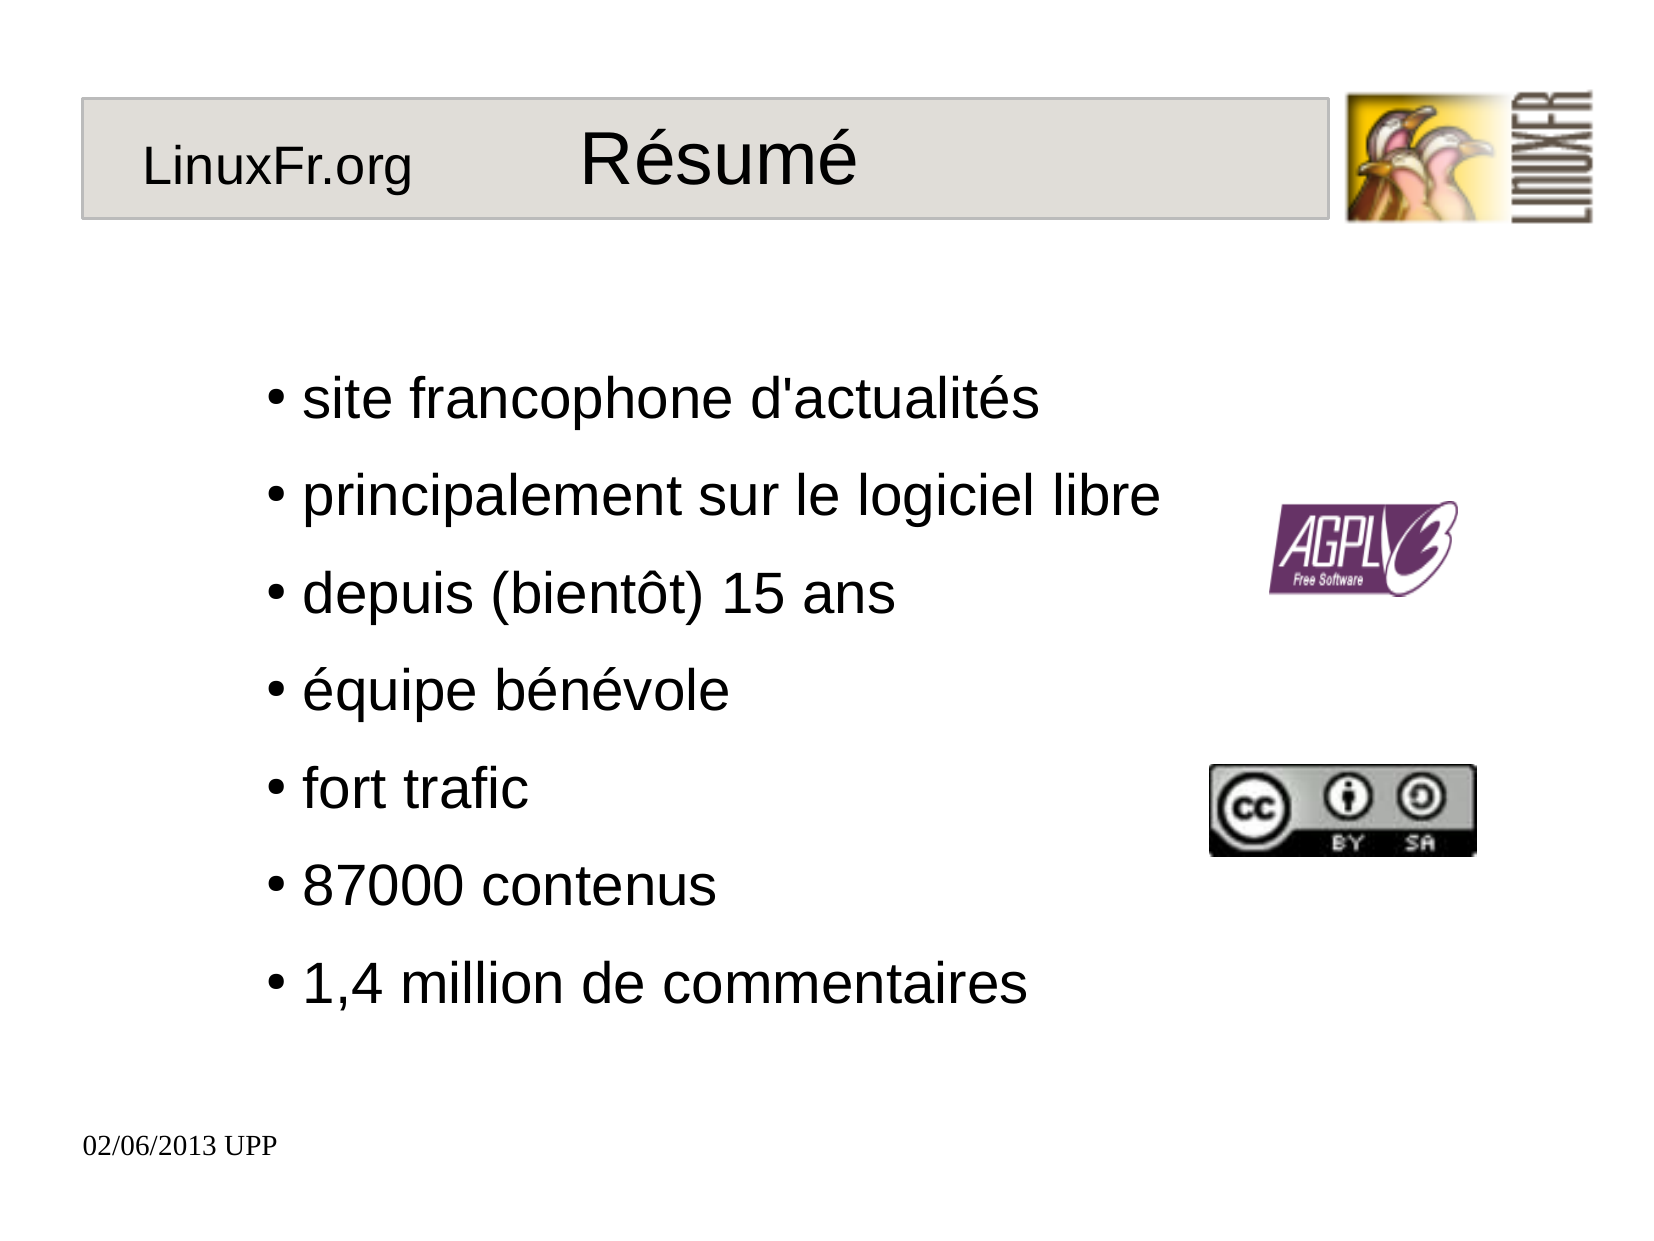

# LinuxFr.org Résumé
 site francophone d'actualités
 principalement sur le logiciel libre
 depuis (bientôt) 15 ans
 équipe bénévole
 fort trafic
 87000 contenus
 1,4 million de commentaires